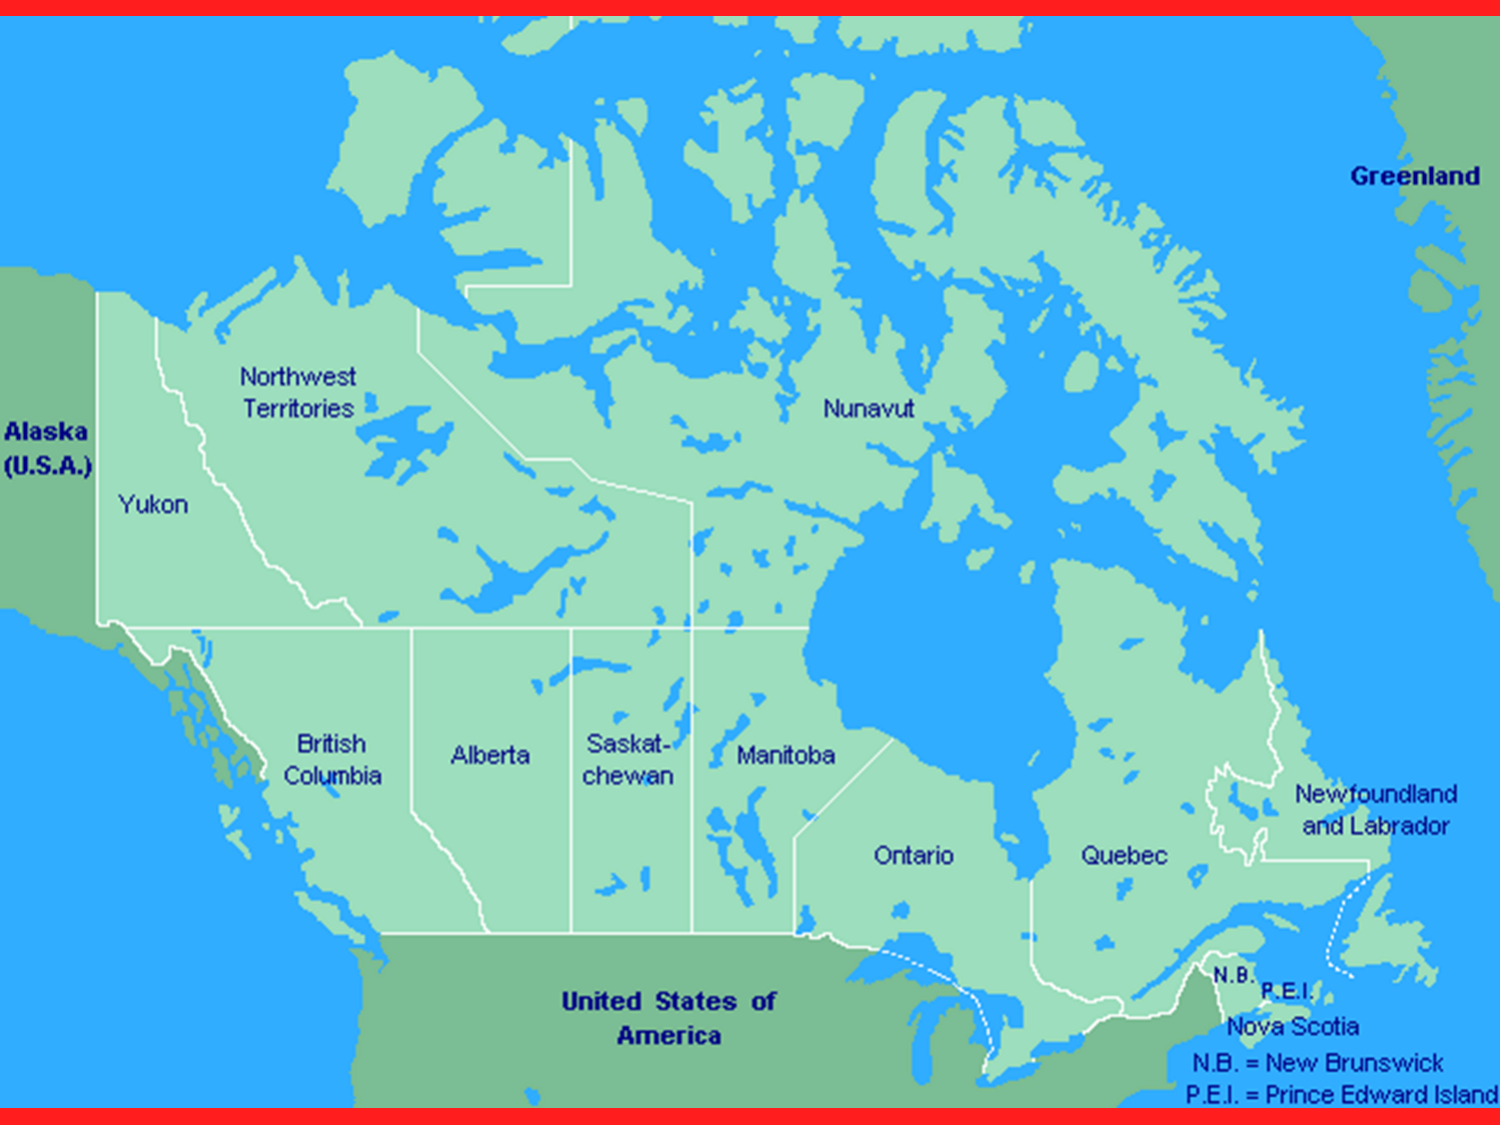

# Vzhodna Kanada
Šest provinc
Izoblikovali ledeniki
Sestavljajo jo tri območja
Pogorje Apalači
Najmanjša provinca Otok princa Edvarda
Gospodarski dejavnosti: kmetijstvo, ribištvo